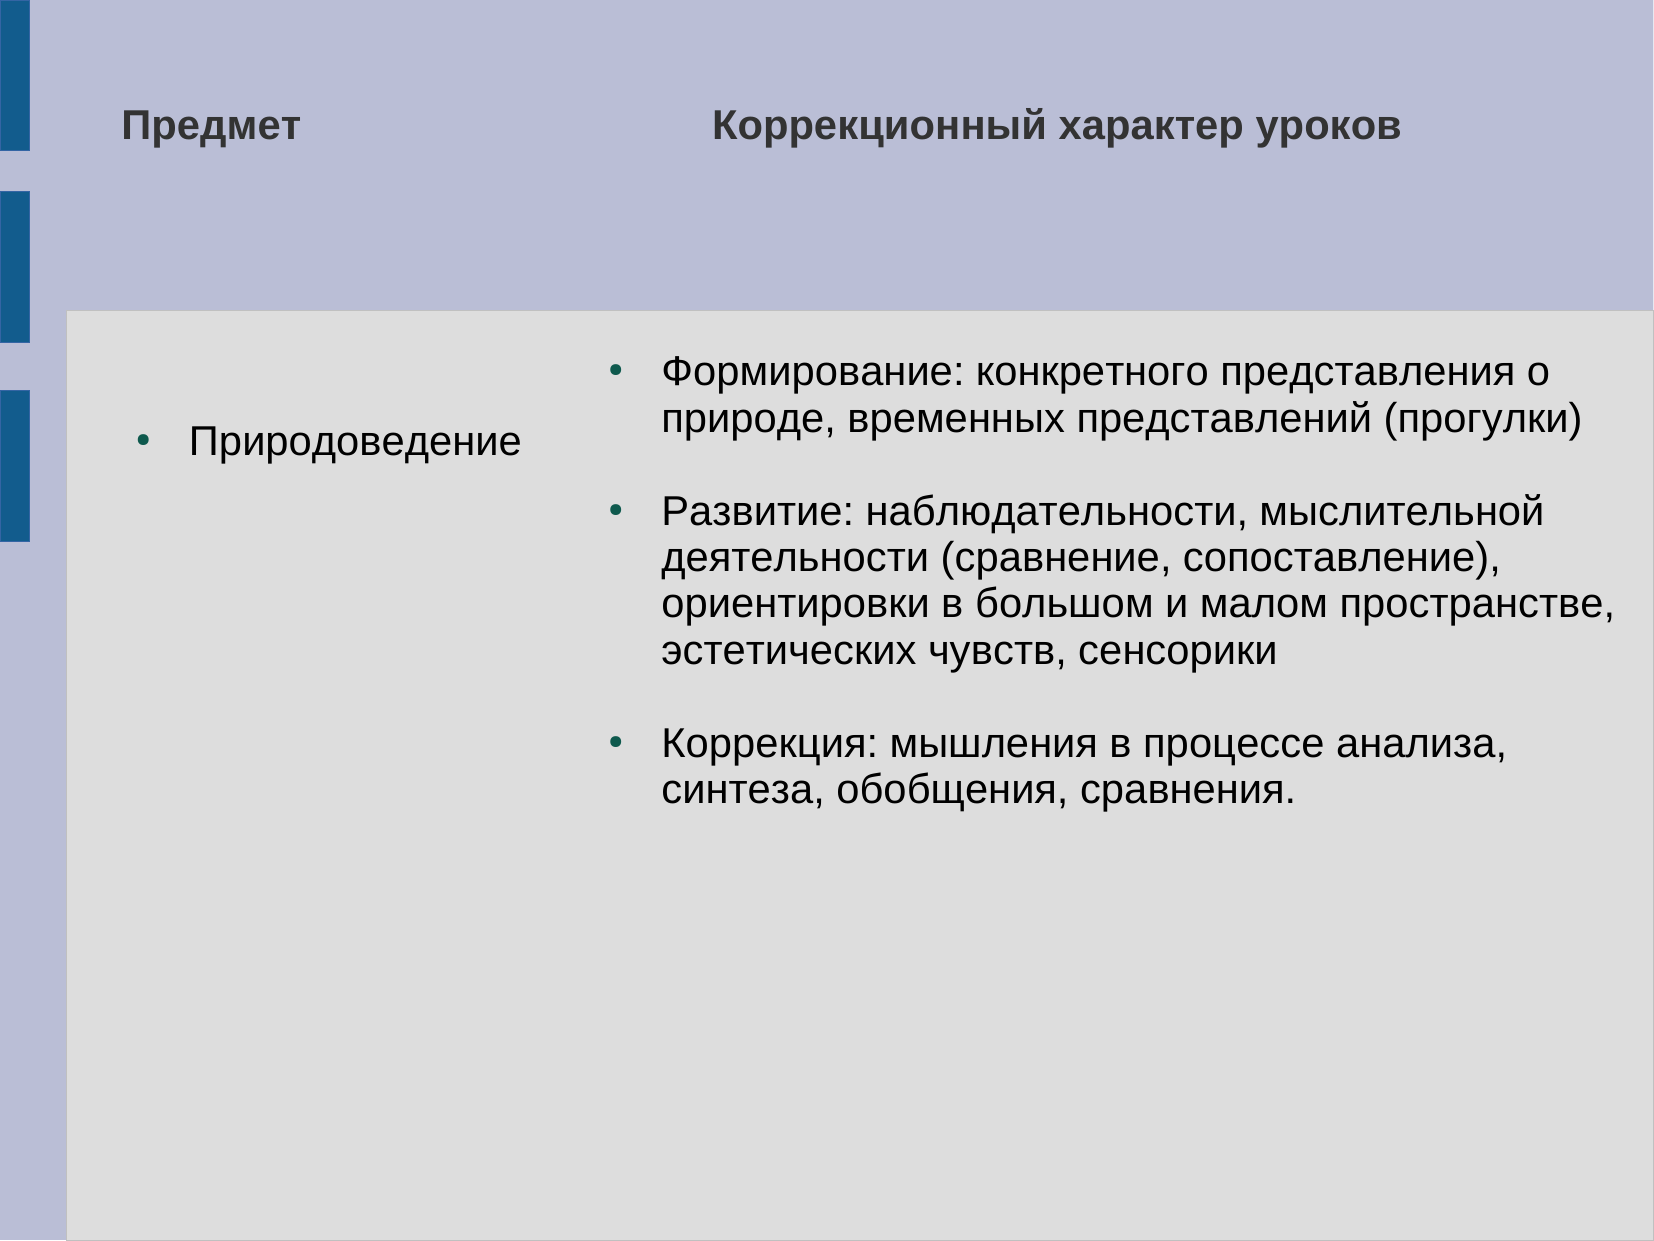

# Предмет						Коррекционный характер уроков
Природоведение
Формирование: конкретного представления о природе, временных представлений (прогулки)
Развитие: наблюдательности, мыслительной деятельности (сравнение, сопоставление), ориентировки в большом и малом пространстве, эстетических чувств, сенсорики
Коррекция: мышления в процессе анализа, синтеза, обобщения, сравнения.